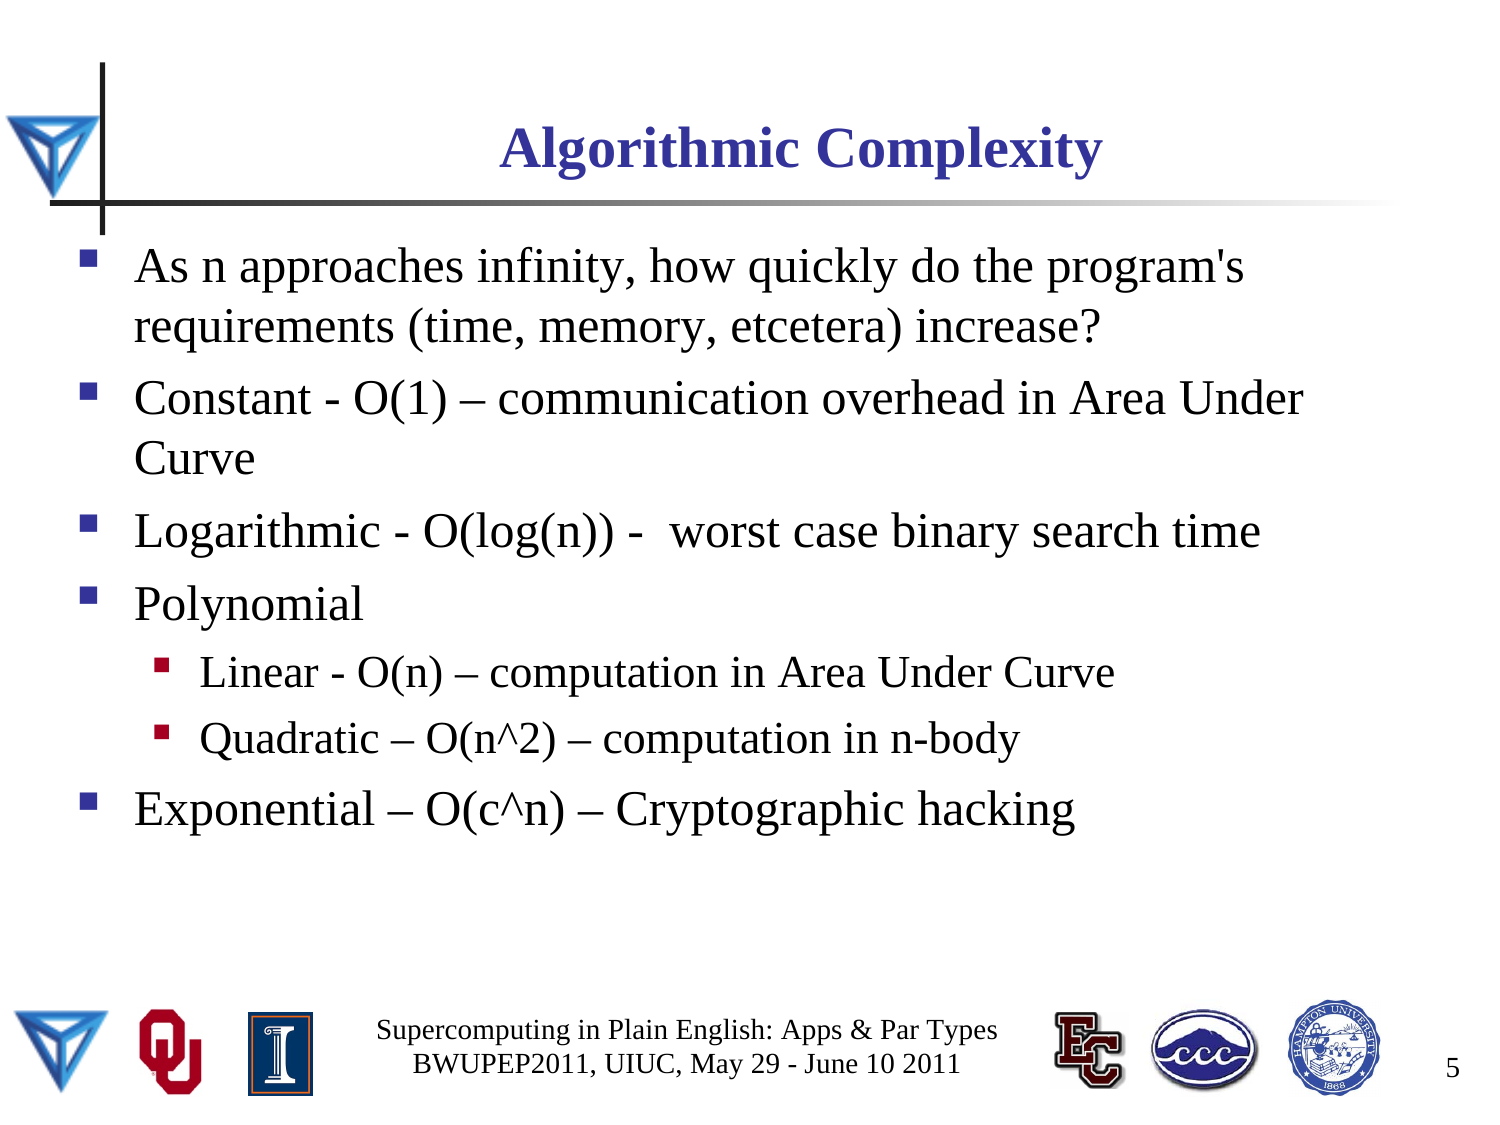

# Algorithmic Complexity
As n approaches infinity, how quickly do the program's requirements (time, memory, etcetera) increase?
Constant - O(1) – communication overhead in Area Under Curve
Logarithmic - O(log(n)) - worst case binary search time
Polynomial
Linear - O(n) – computation in Area Under Curve
Quadratic – O(n^2) – computation in n-body
Exponential – O(c^n) – Cryptographic hacking
Supercomputing in Plain English: Apps & Par Types BWUPEP2011, UIUC, May 29 - June 10 2011